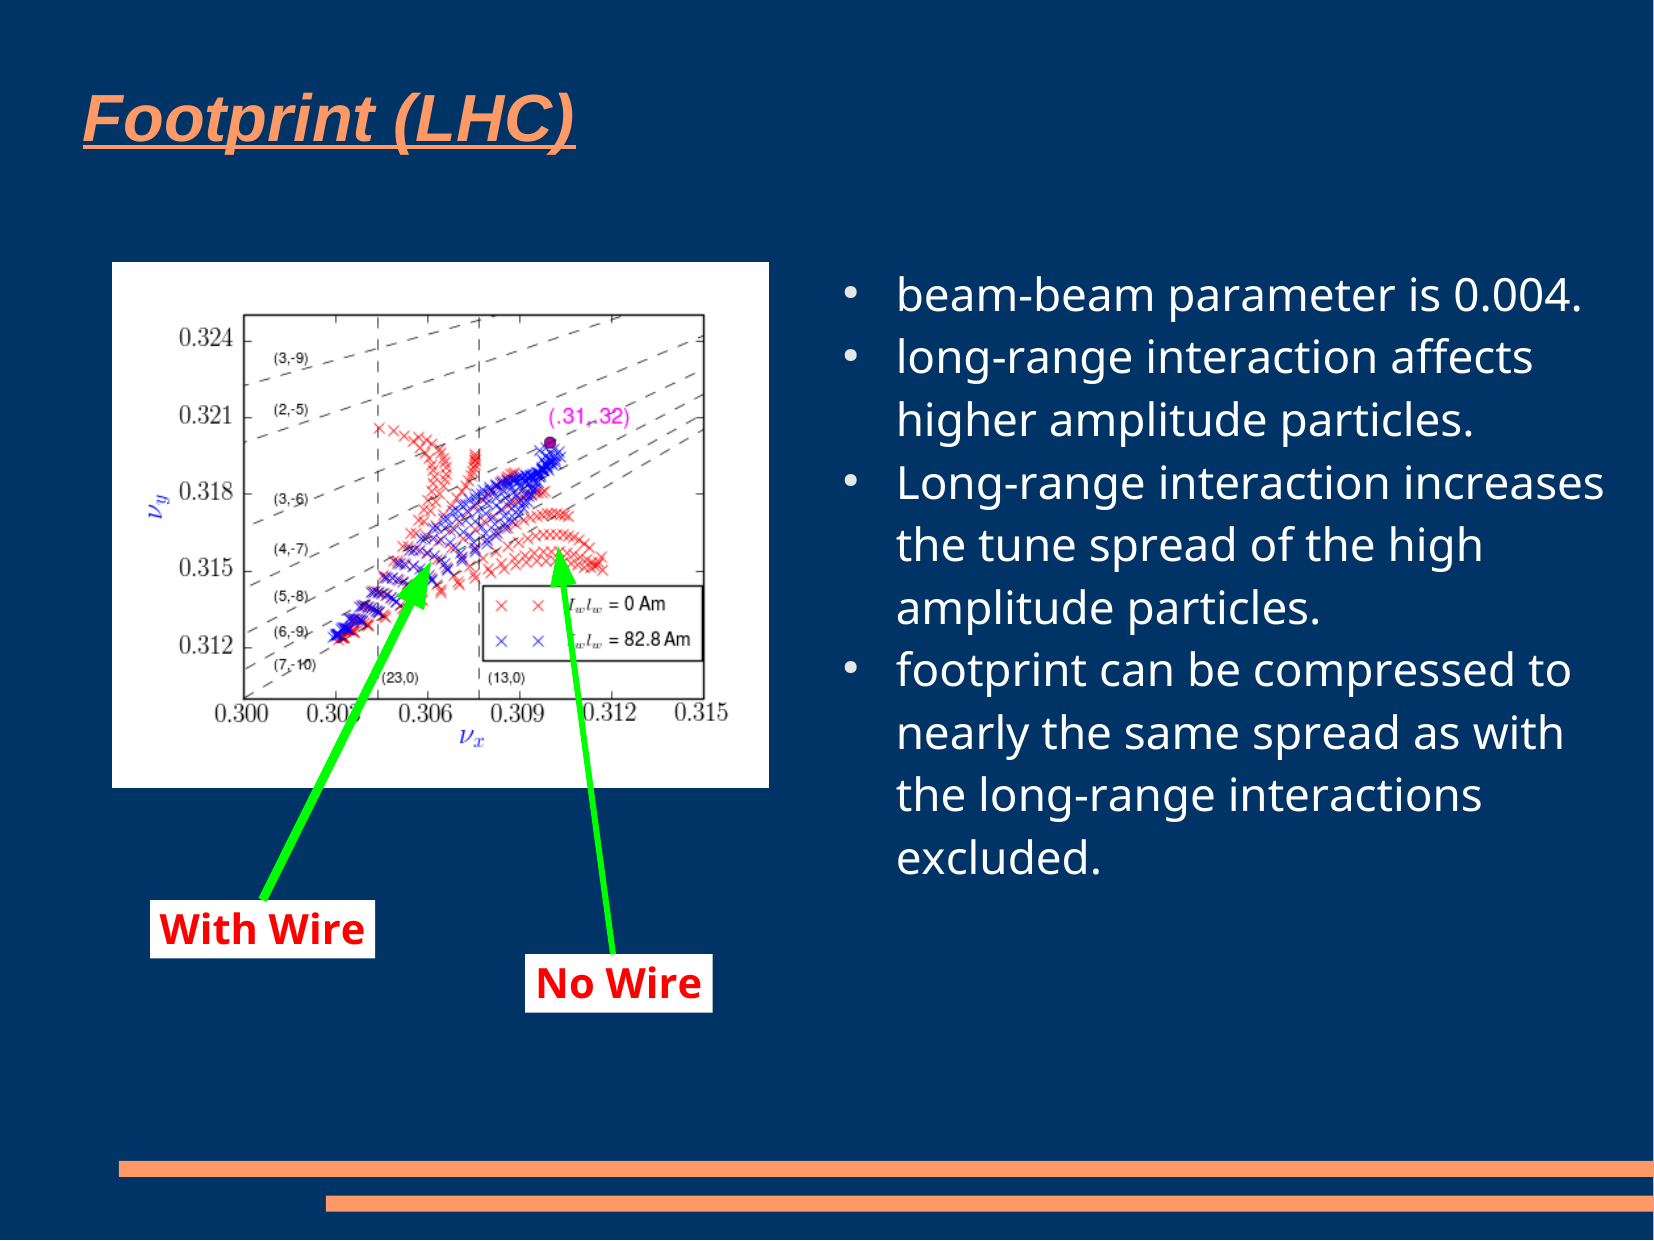

# Footprint (LHC)
beam-beam parameter is 0.004.
long-range interaction affects higher amplitude particles.
Long-range interaction increases the tune spread of the high amplitude particles.
footprint can be compressed to nearly the same spread as with the long-range interactions excluded.
With Wire
No Wire